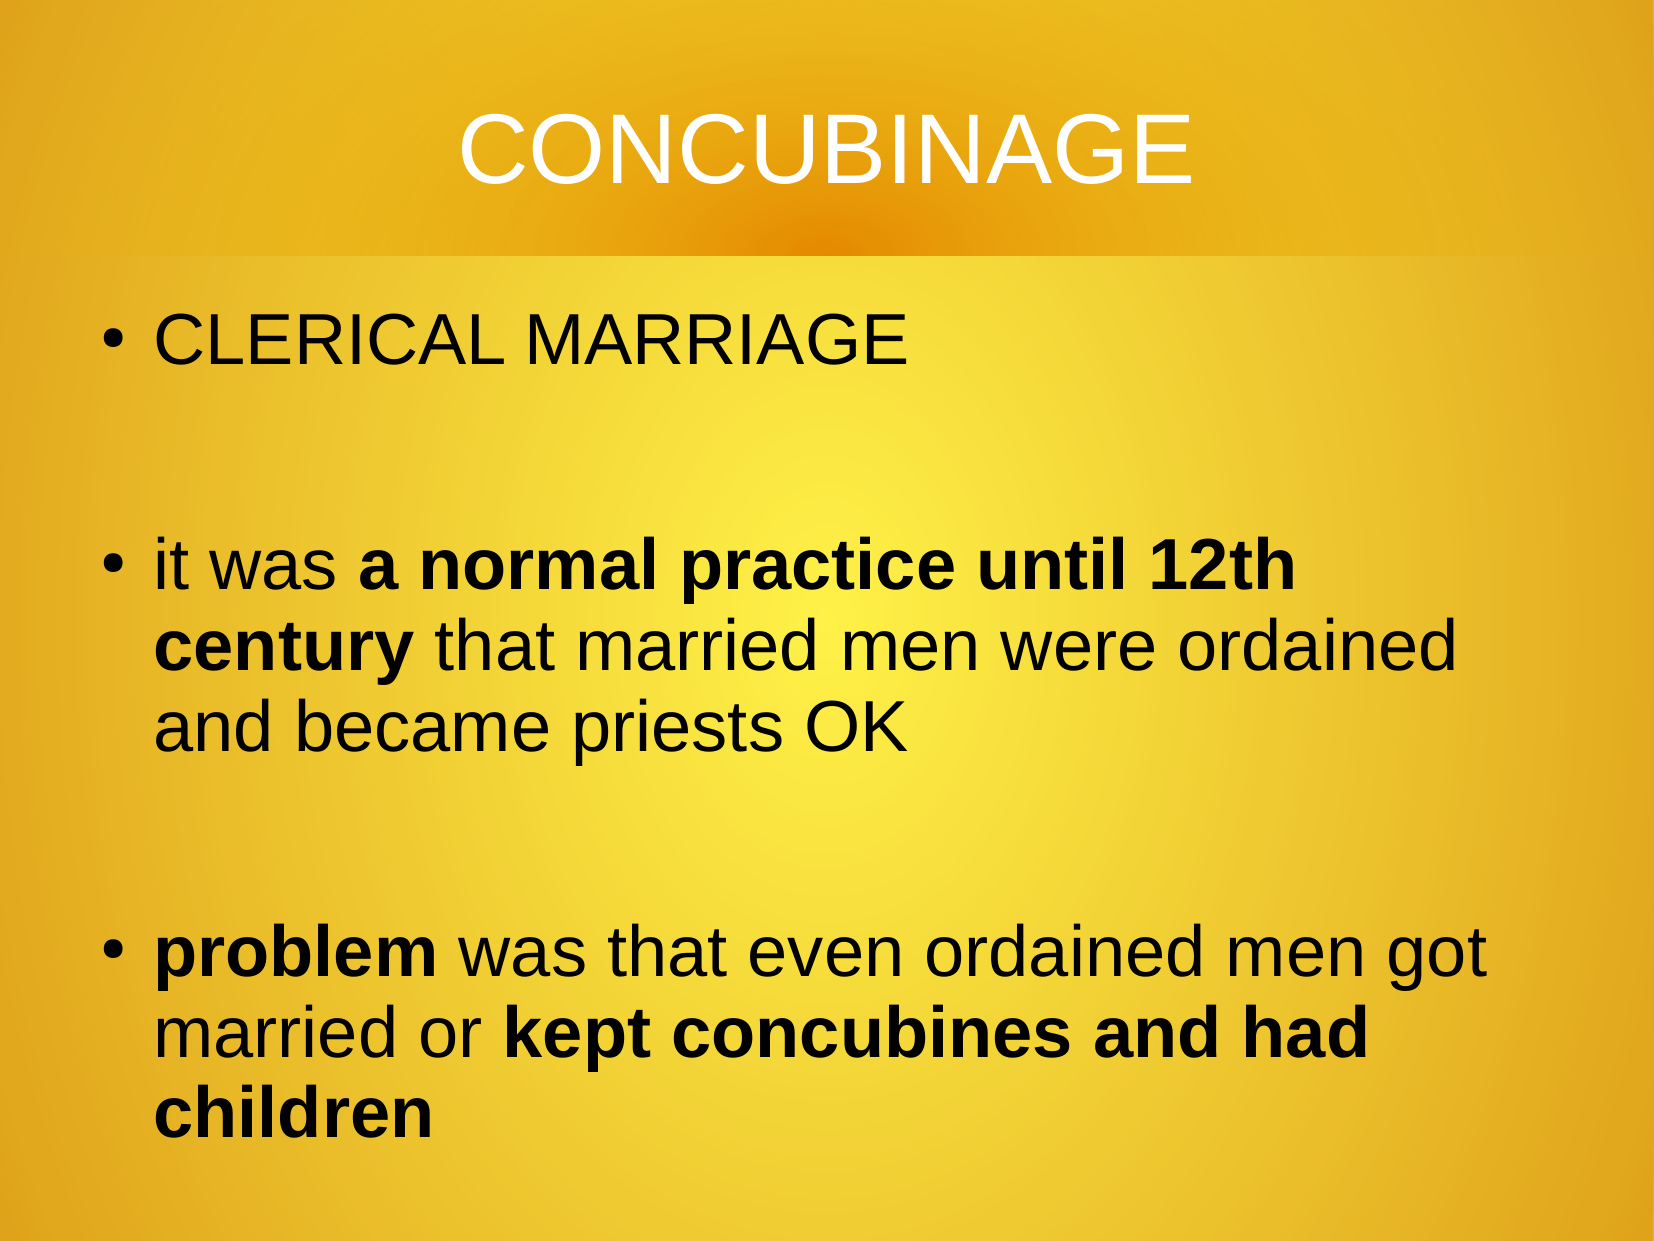

# CONCUBINAGE
CLERICAL MARRIAGE
it was a normal practice until 12th century that married men were ordained and became priests OK
problem was that even ordained men got married or kept concubines and had children